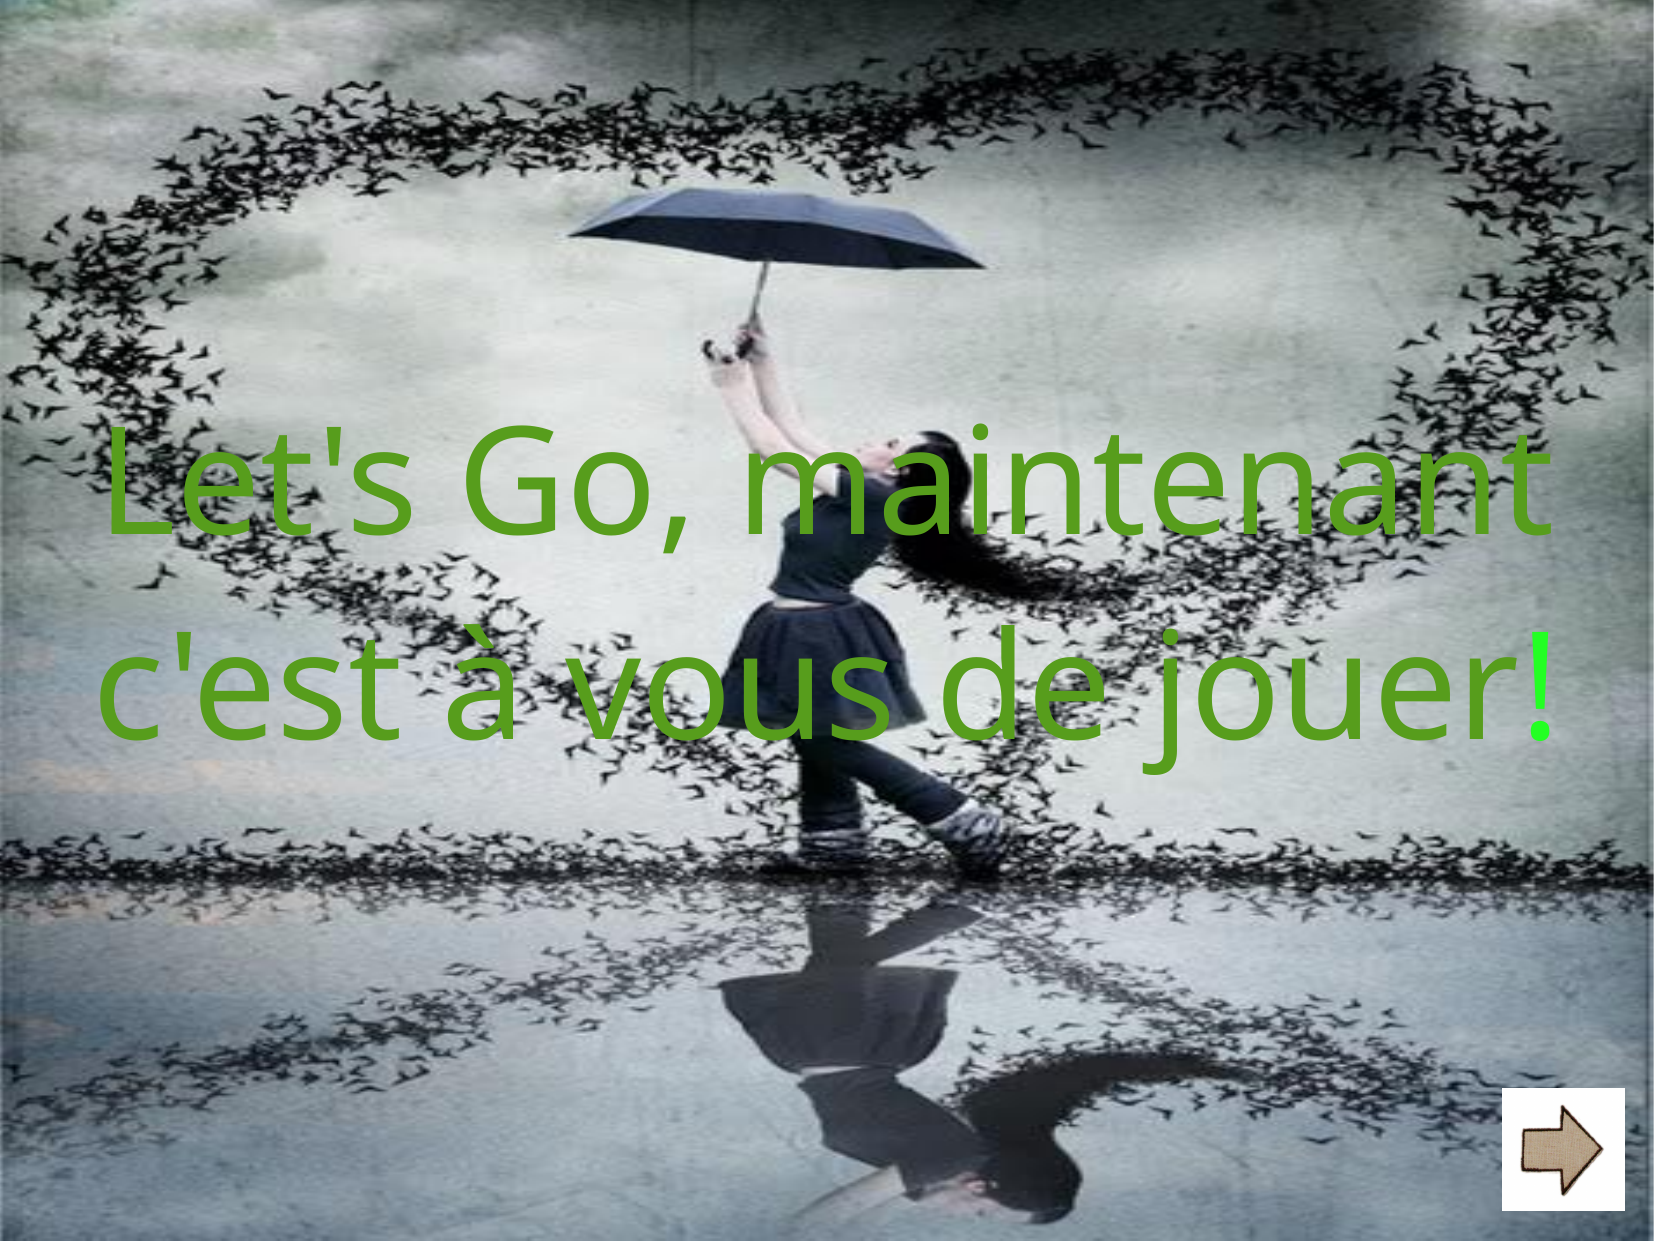

# Let's Go, maintenant c'est à vous de jouer!